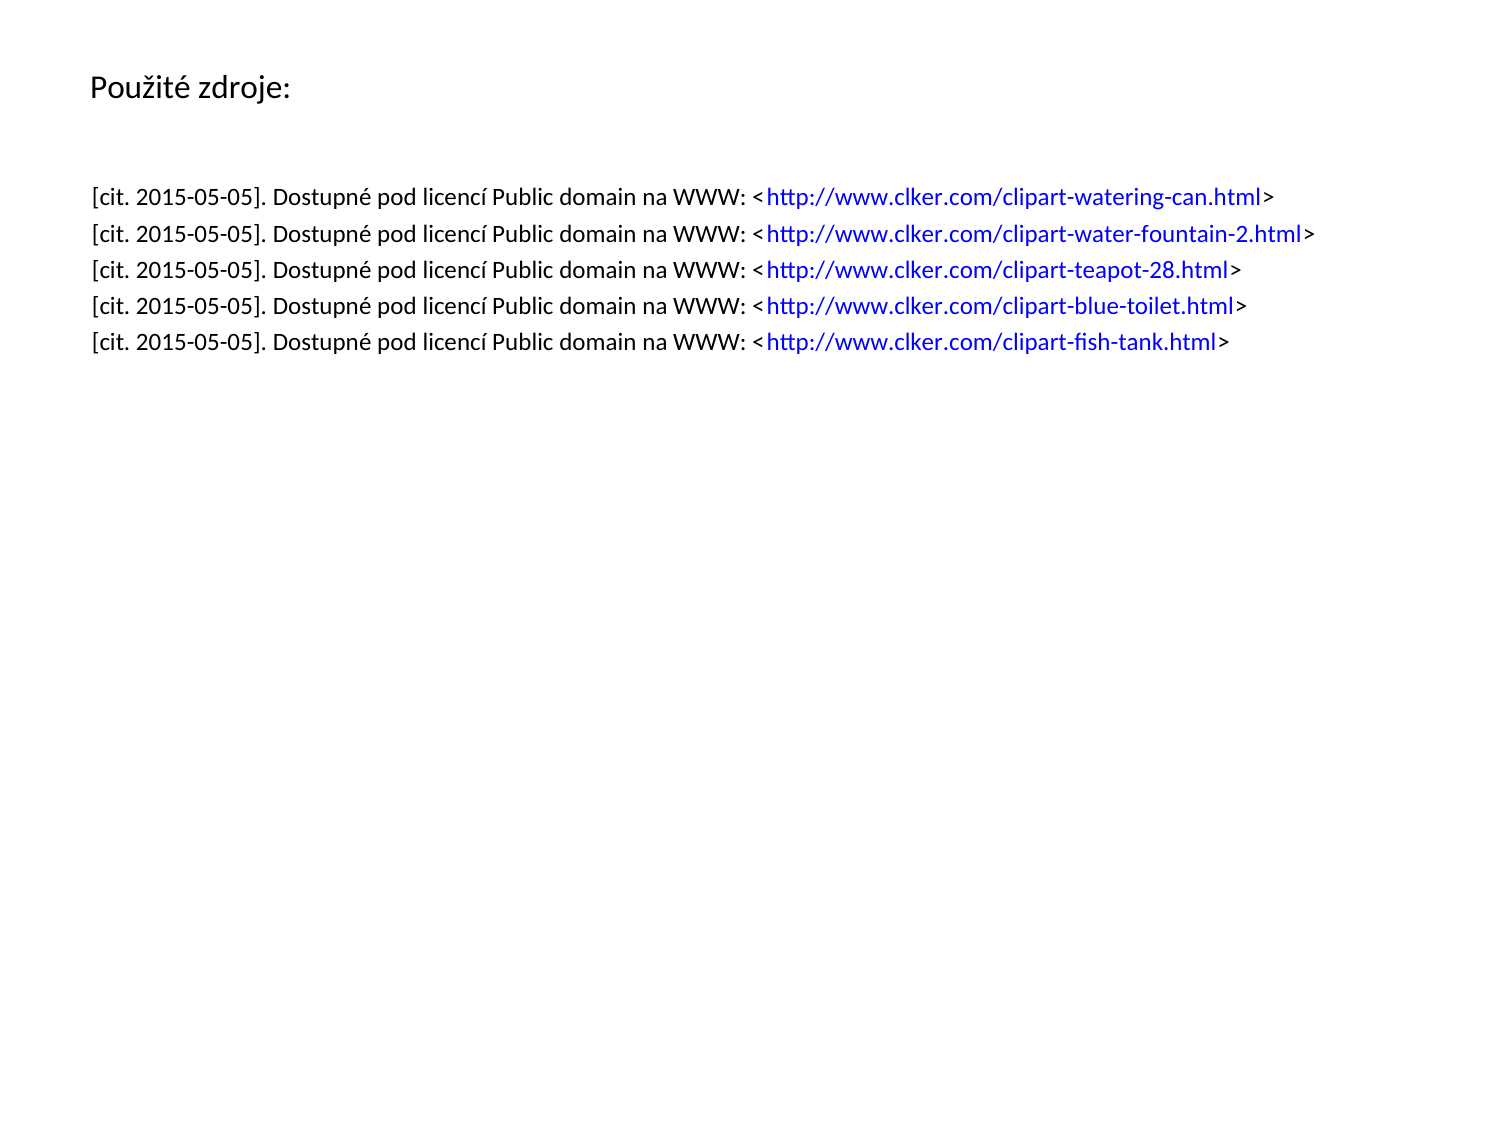

# Použité zdroje:
[cit. 2015-05-05]. Dostupné pod licencí Public domain na WWW: <http://www.clker.com/clipart-watering-can.html>
[cit. 2015-05-05]. Dostupné pod licencí Public domain na WWW: <http://www.clker.com/clipart-water-fountain-2.html>
[cit. 2015-05-05]. Dostupné pod licencí Public domain na WWW: <http://www.clker.com/clipart-teapot-28.html>
[cit. 2015-05-05]. Dostupné pod licencí Public domain na WWW: <http://www.clker.com/clipart-blue-toilet.html>
[cit. 2015-05-05]. Dostupné pod licencí Public domain na WWW: <http://www.clker.com/clipart-fish-tank.html>